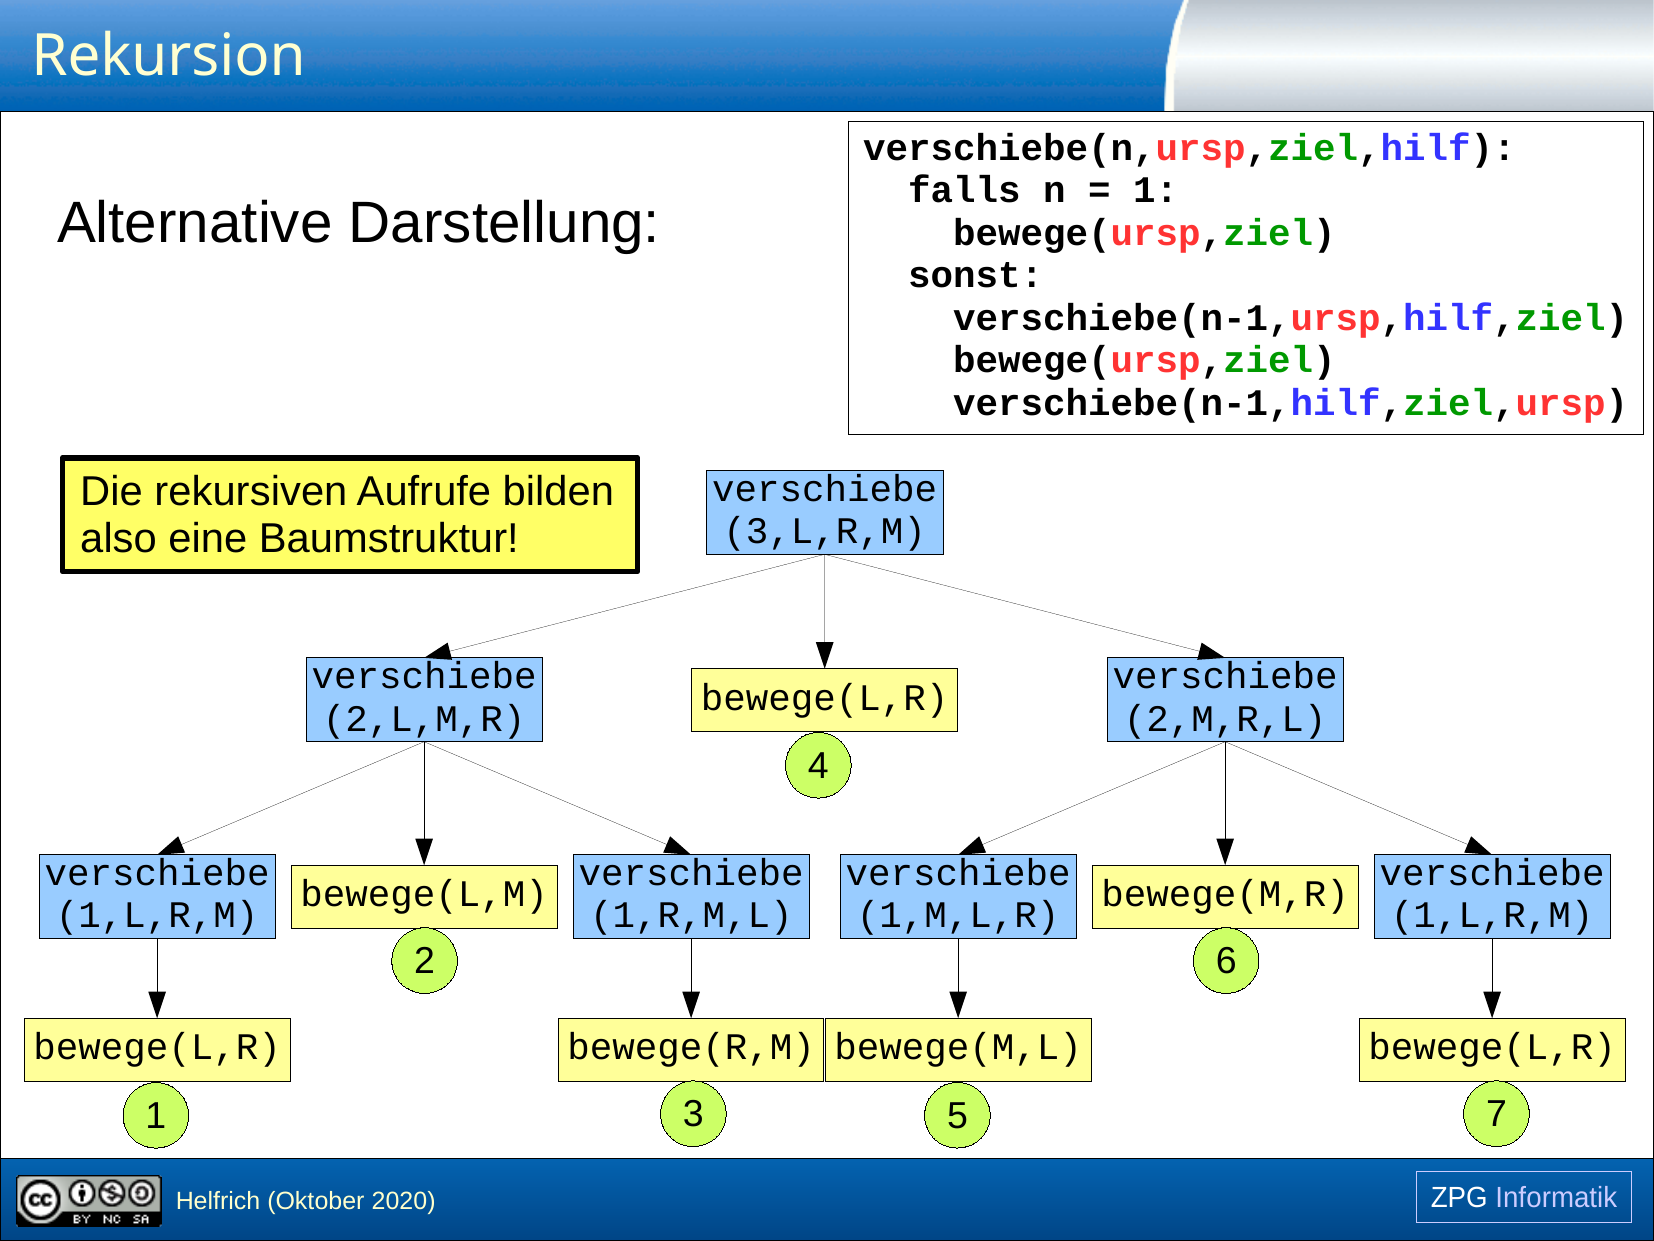

# Rekursion
verschiebe(n,ursp,ziel,hilf):
 falls n = 1:
 bewege(ursp,ziel)
 sonst:
 verschiebe(n-1,ursp,hilf,ziel)
 bewege(ursp,ziel)
 verschiebe(n-1,hilf,ziel,ursp)
Alternative Darstellung:
Die rekursiven Aufrufe bilden also eine Baumstruktur!
verschiebe
(3,L,R,M)
verschiebe
(2,L,M,R)
verschiebe
(2,M,R,L)
bewege(L,R)
4
verschiebe
(1,L,R,M)
verschiebe
(1,R,M,L)
verschiebe
(1,M,L,R)
verschiebe
(1,L,R,M)
bewege(L,M)
bewege(M,R)
2
6
bewege(L,R)
bewege(R,M)
bewege(M,L)
bewege(L,R)
3
7
5
1